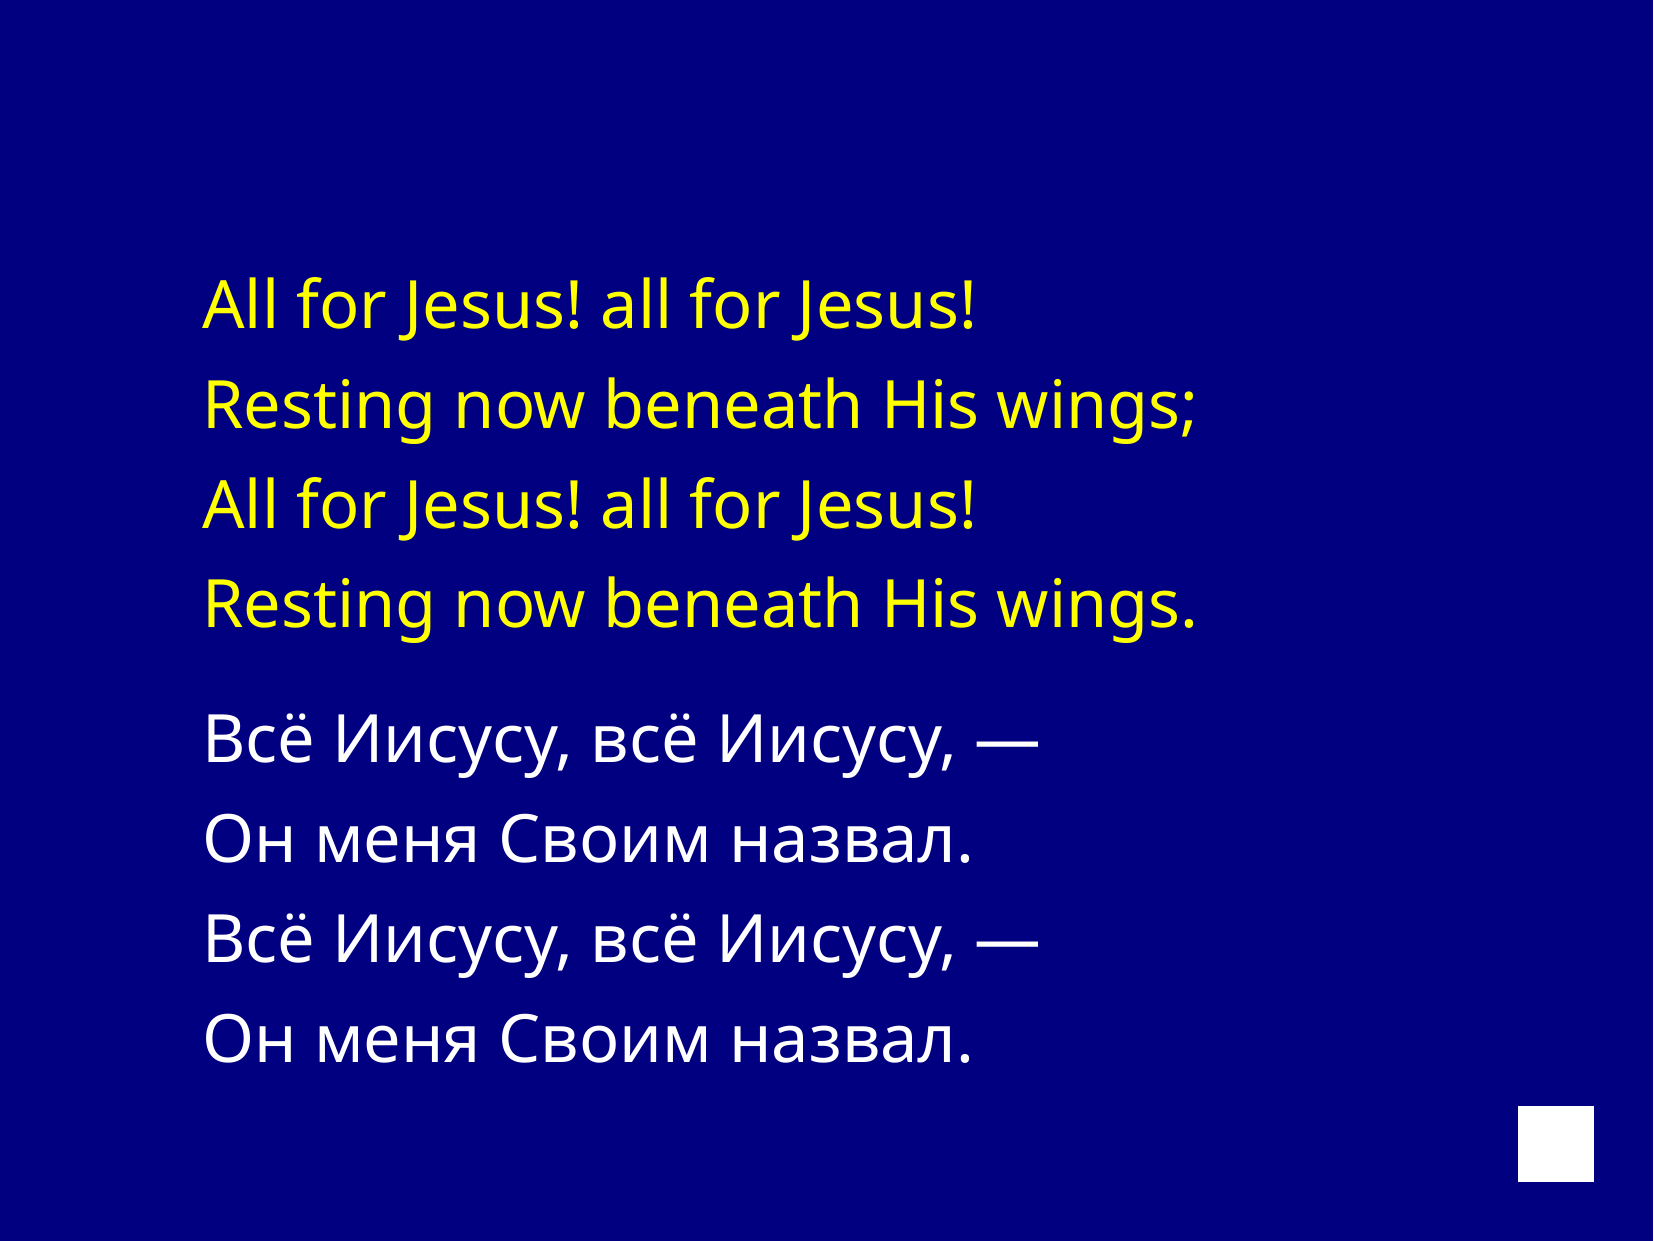

All for Jesus! all for Jesus!
	Resting now beneath His wings;
	All for Jesus! all for Jesus!
	Resting now beneath His wings.
	Всё Иисусу, всё Иисусу, —
	Он меня Своим назвал.
	Всё Иисусу, всё Иисусу, —
	Он меня Своим назвал.